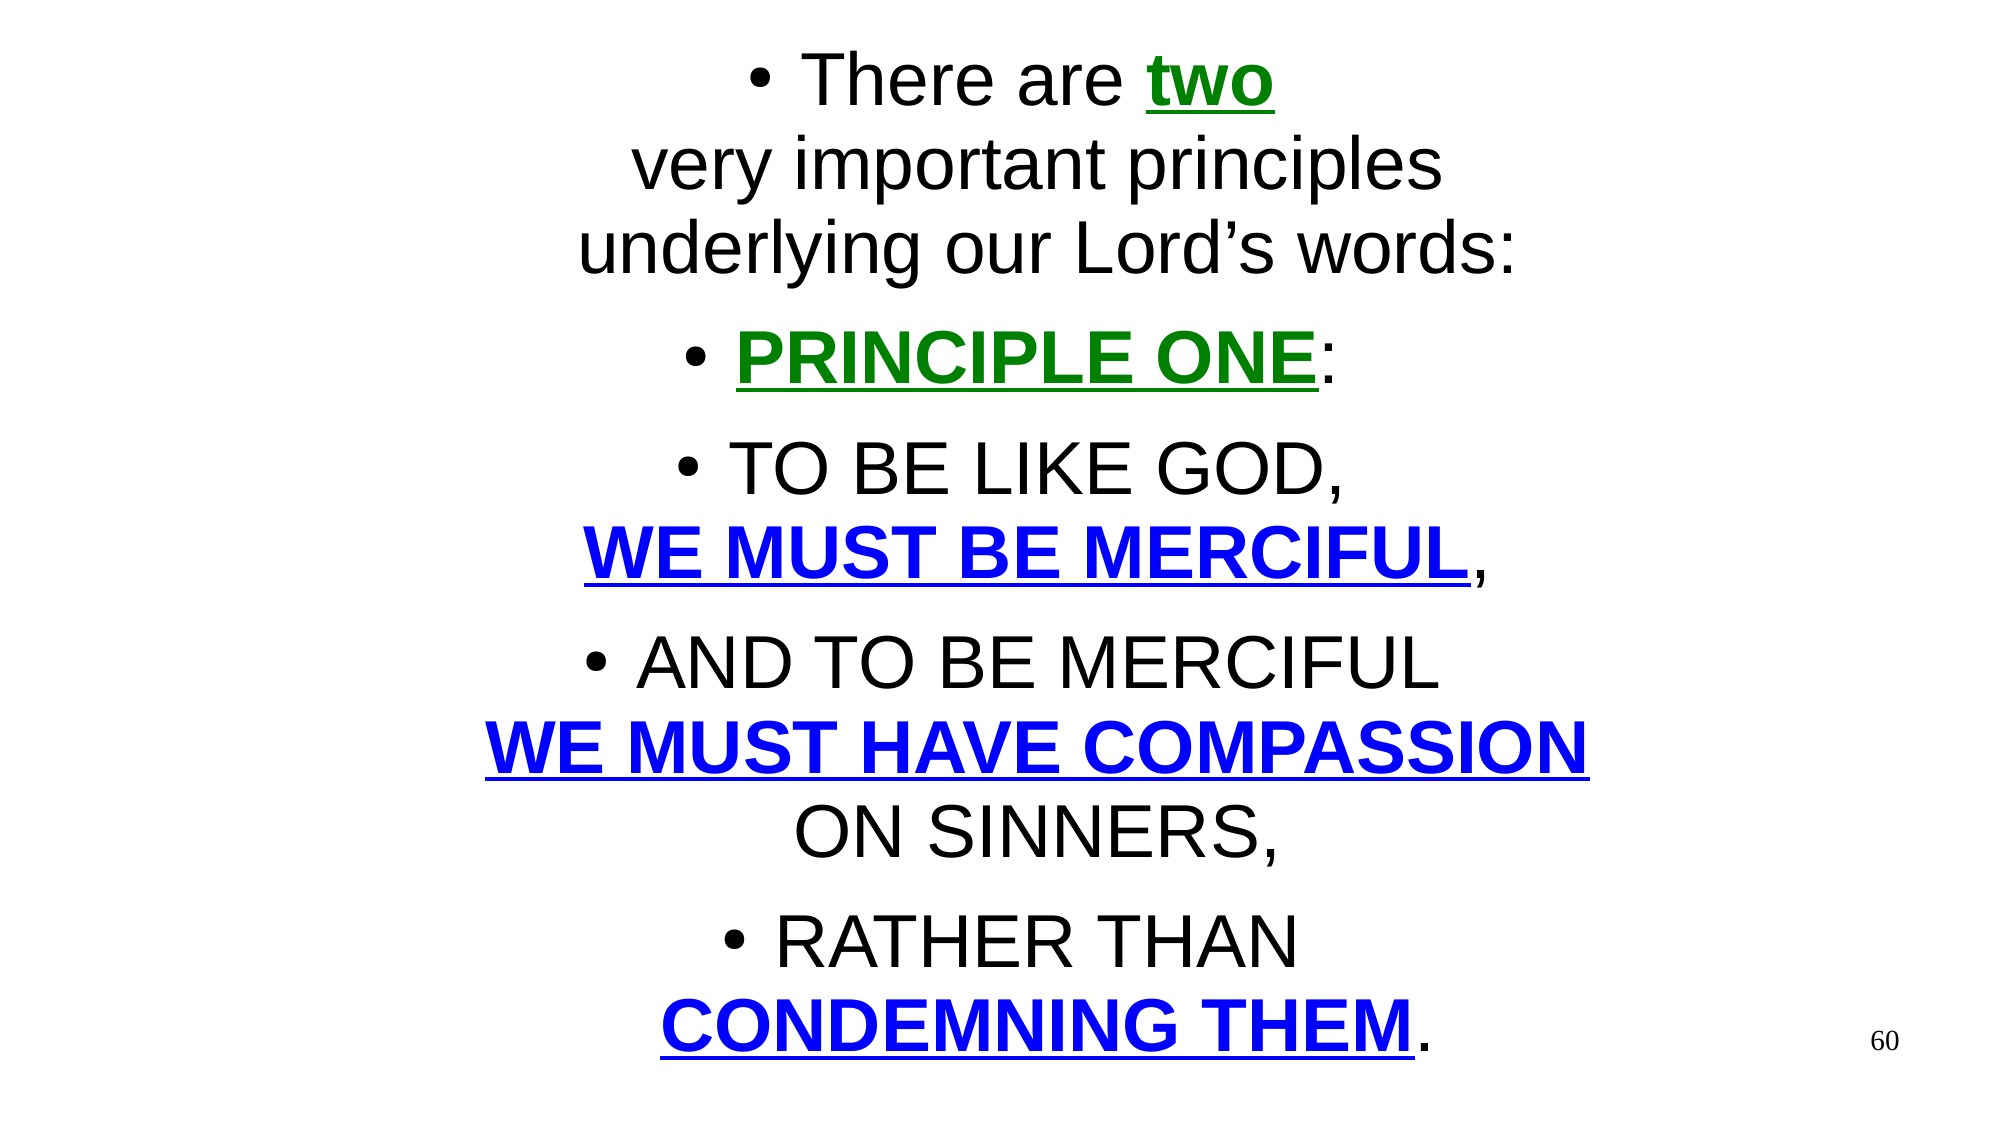

# There are two very important principles underlying our Lord’s words:
PRINCIPLE ONE:
TO BE LIKE GOD,
WE MUST BE MERCIFUL,
AND TO BE MERCIFUL
WE MUST HAVE COMPASSION
ON SINNERS,
RATHER THAN
CONDEMNING THEM.
60